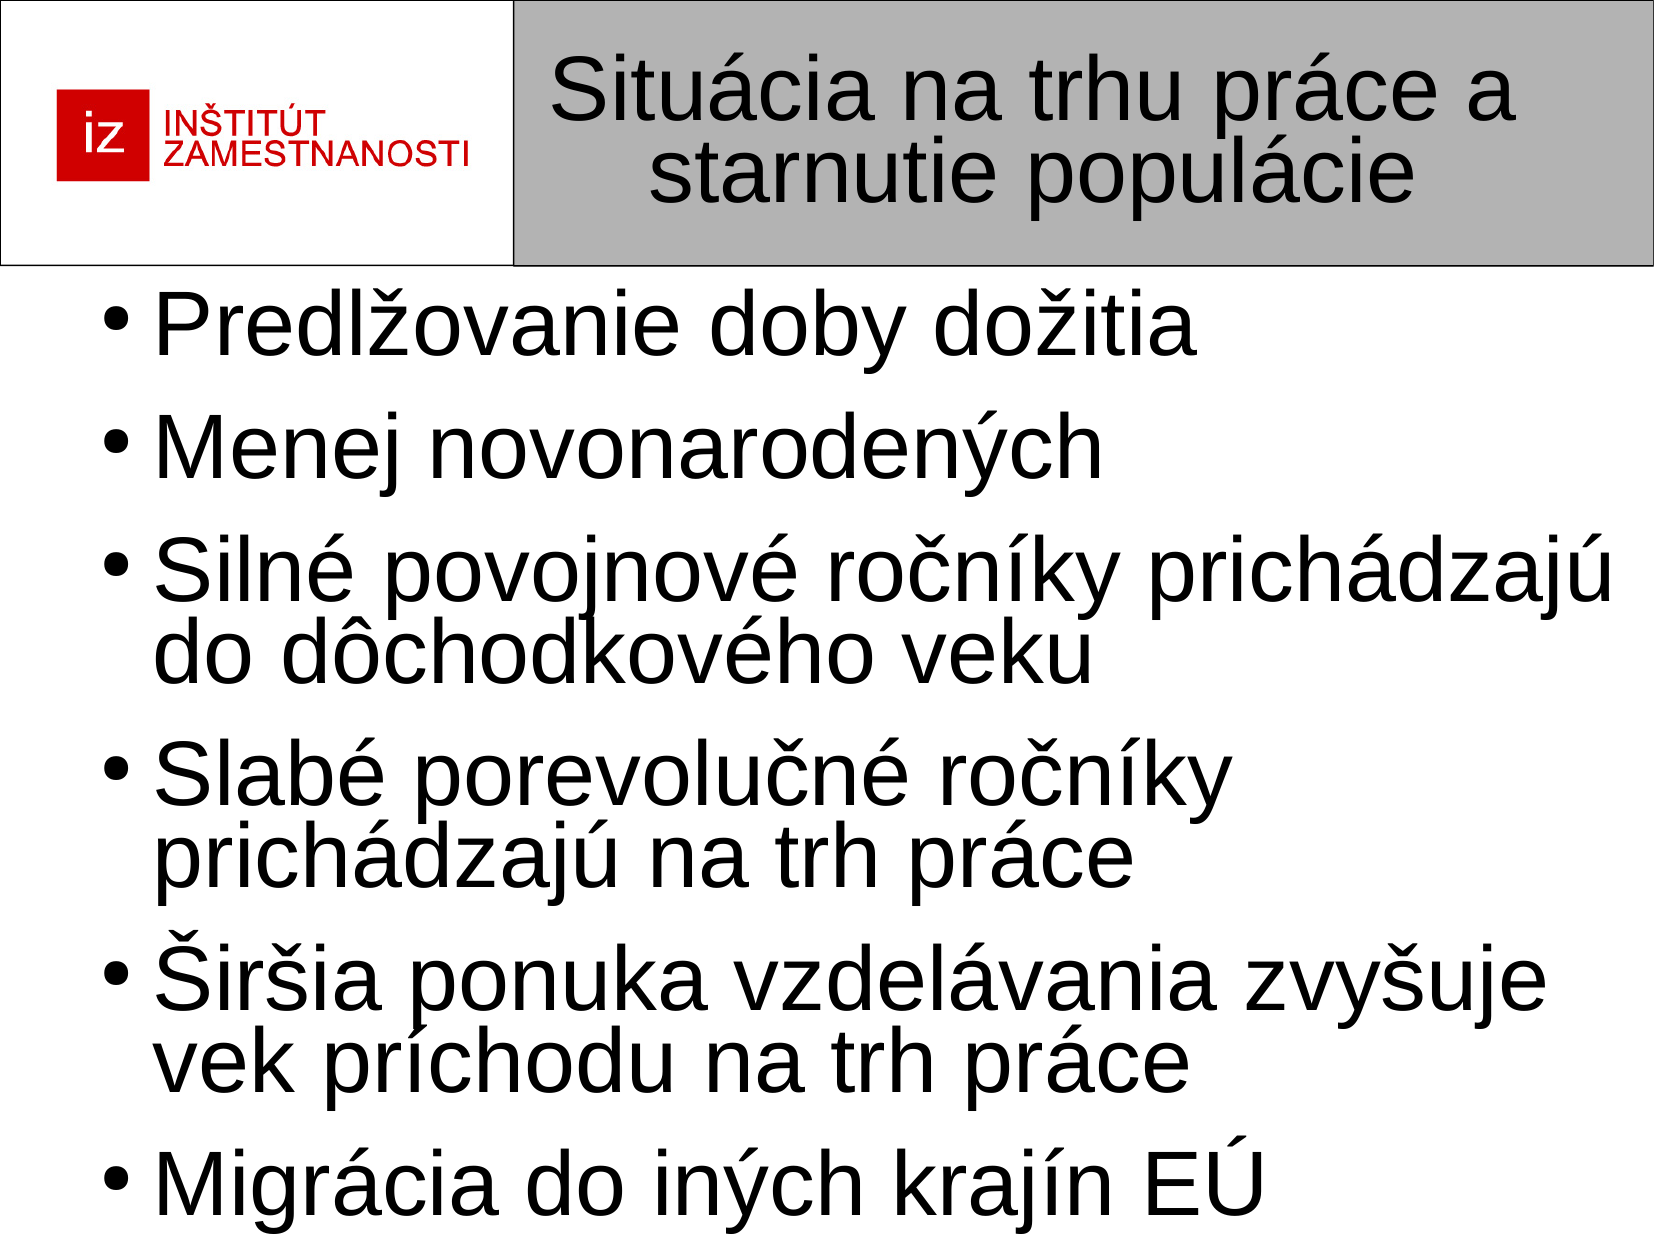

# Situácia na trhu práce a starnutie populácie
Predlžovanie doby dožitia
Menej novonarodených
Silné povojnové ročníky prichádzajú do dôchodkového veku
Slabé porevolučné ročníky prichádzajú na trh práce
Širšia ponuka vzdelávania zvyšuje vek príchodu na trh práce
Migrácia do iných krajín EÚ